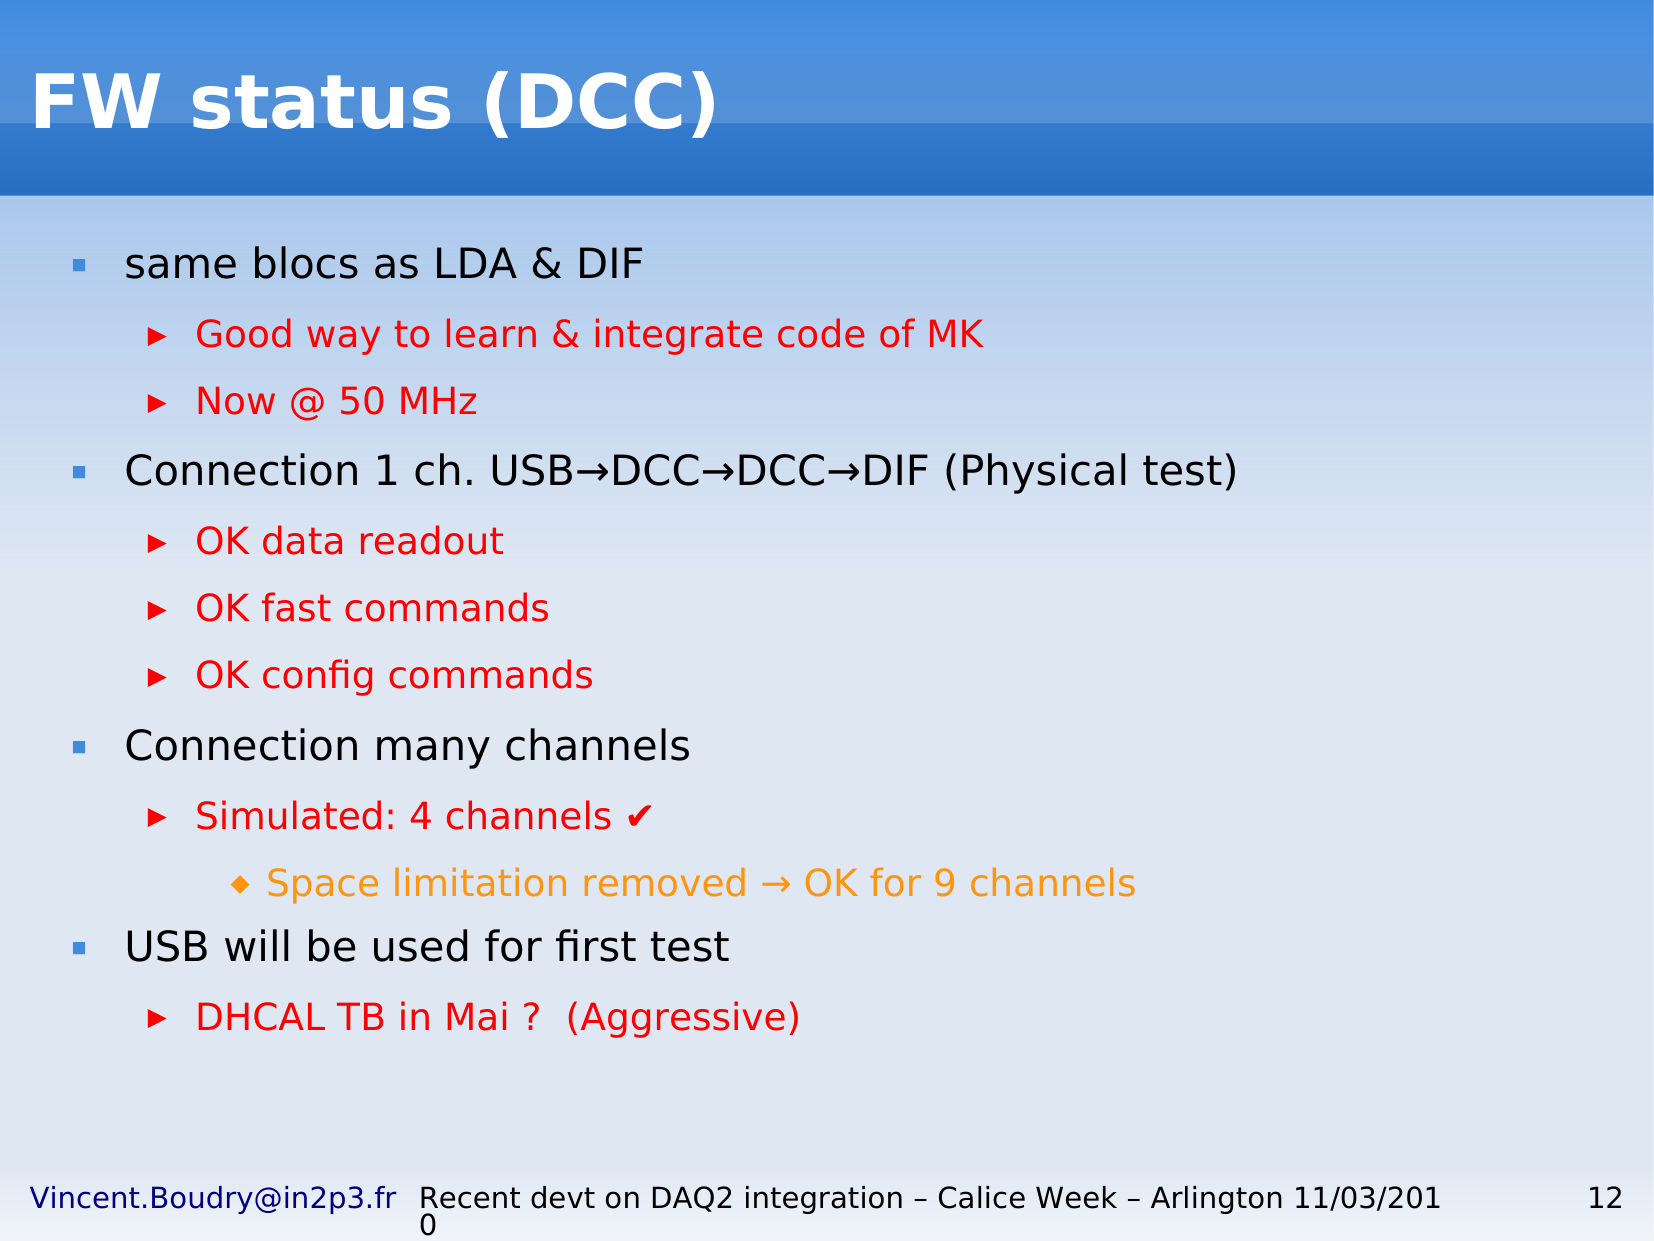

# FW status (DCC)
same blocs as LDA & DIF
Good way to learn & integrate code of MK
Now @ 50 MHz
Connection 1 ch. USB→DCC→DCC→DIF (Physical test)
OK data readout
OK fast commands
OK config commands
Connection many channels
Simulated: 4 channels ✔
Space limitation removed → OK for 9 channels
USB will be used for first test
DHCAL TB in Mai ? (Aggressive)
Recent devt on DAQ2 integration – Calice Week – Arlington 11/03/2010
12